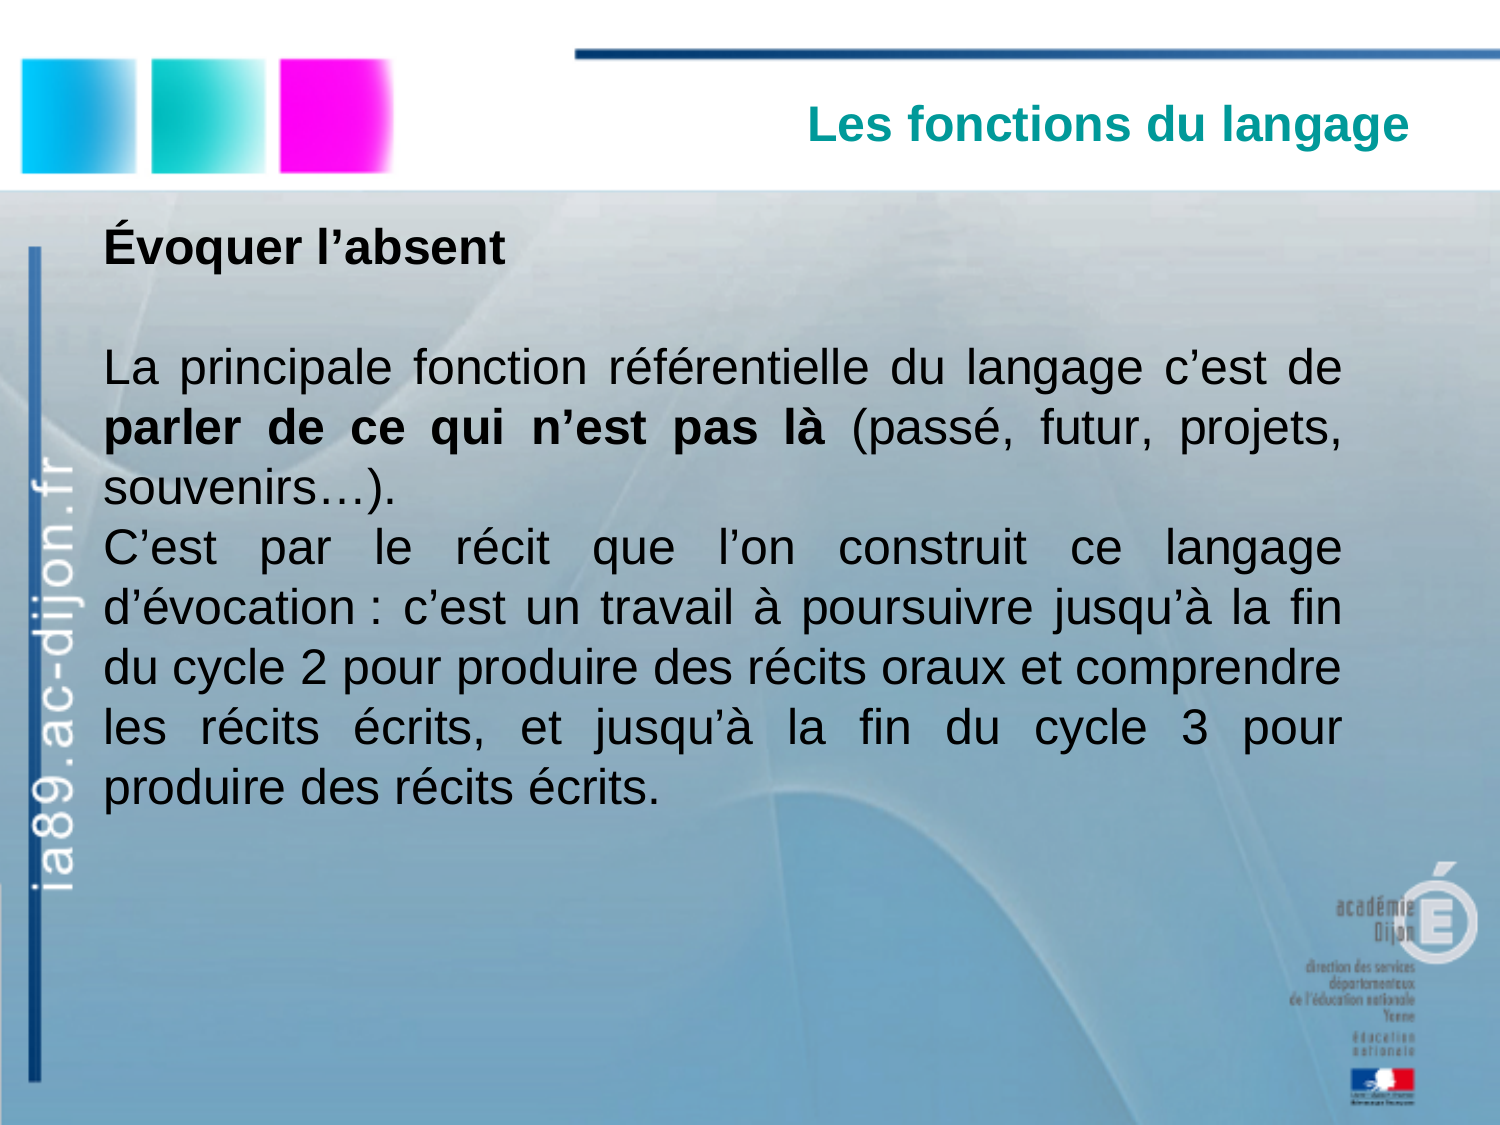

# Les fonctions du langage
Évoquer l’absent
La principale fonction référentielle du langage c’est de parler de ce qui n’est pas là (passé, futur, projets, souvenirs…).
C’est par le récit que l’on construit ce langage d’évocation : c’est un travail à poursuivre jusqu’à la fin du cycle 2 pour produire des récits oraux et comprendre les récits écrits, et jusqu’à la fin du cycle 3 pour produire des récits écrits.